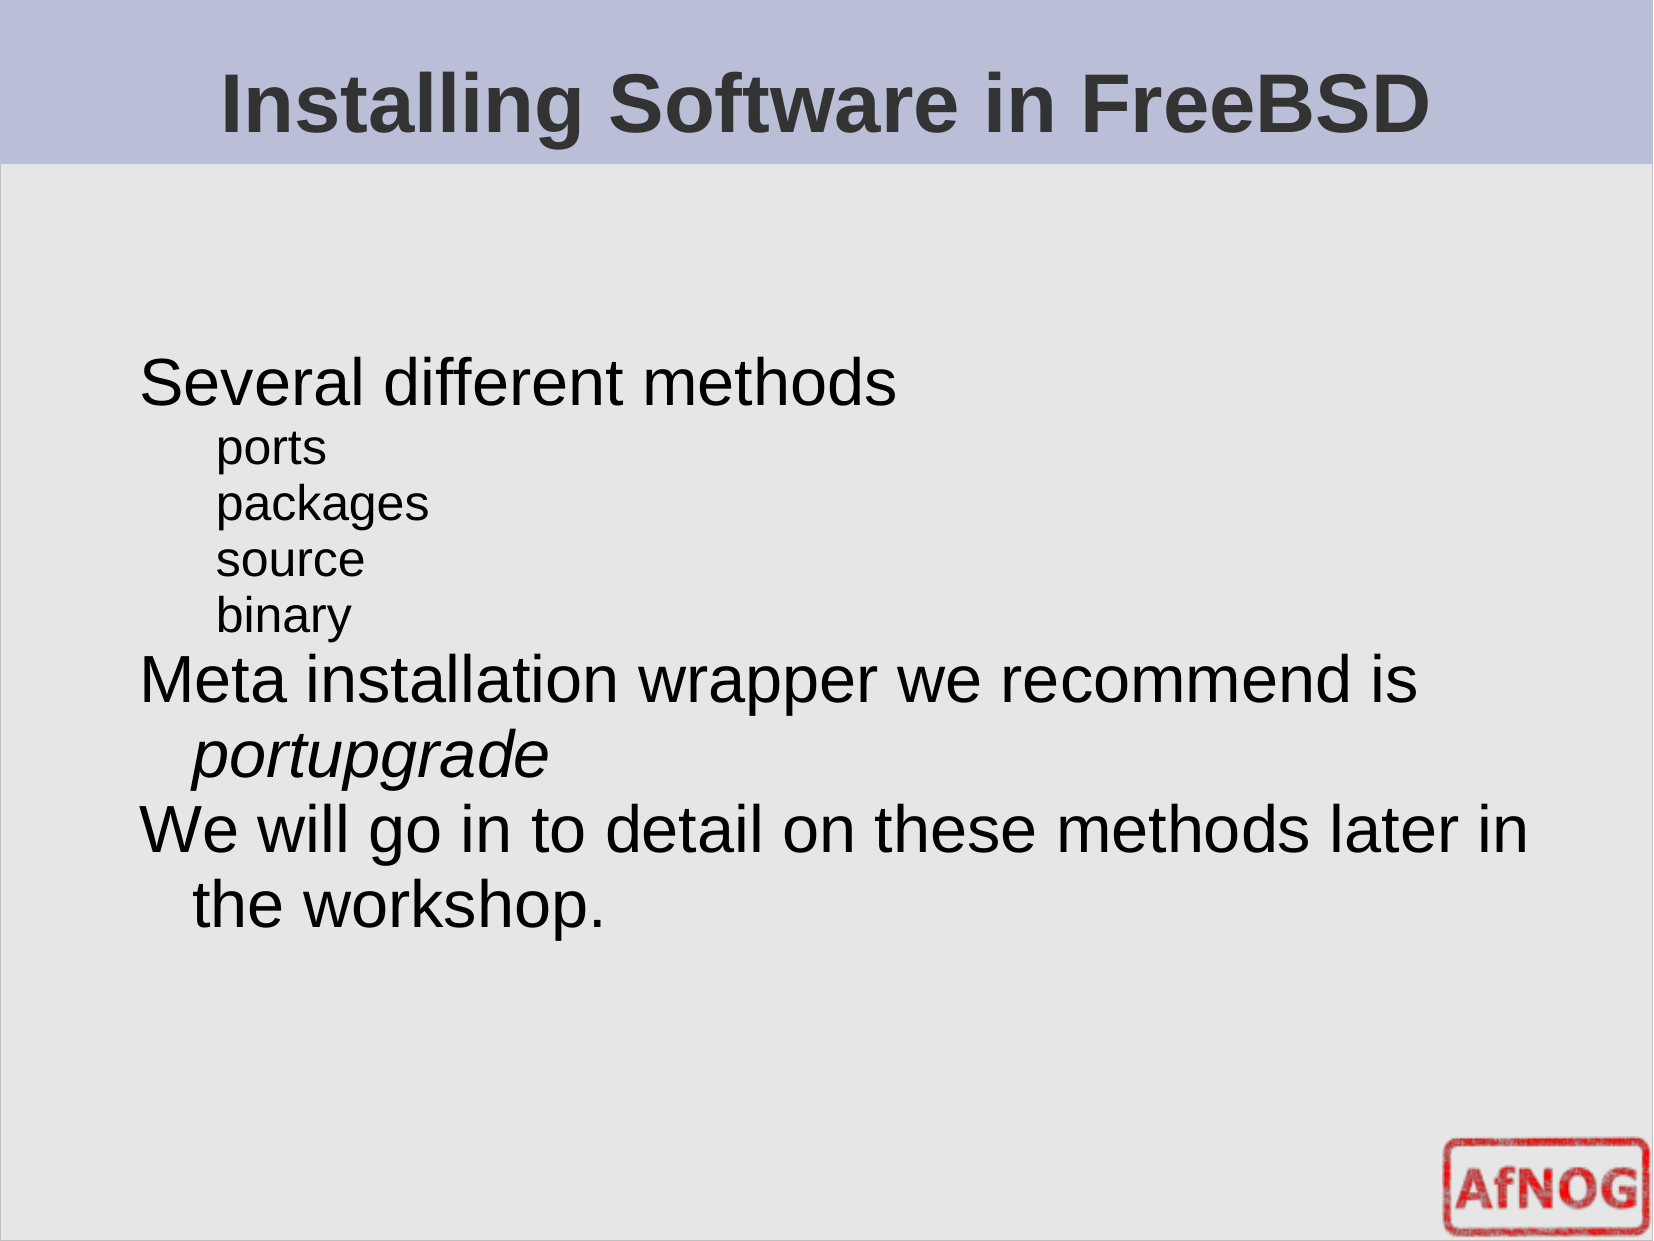

# Installing Software in FreeBSD
Several different methods
ports
packages
source
binary
Meta installation wrapper we recommend is portupgrade
We will go in to detail on these methods later in the workshop.